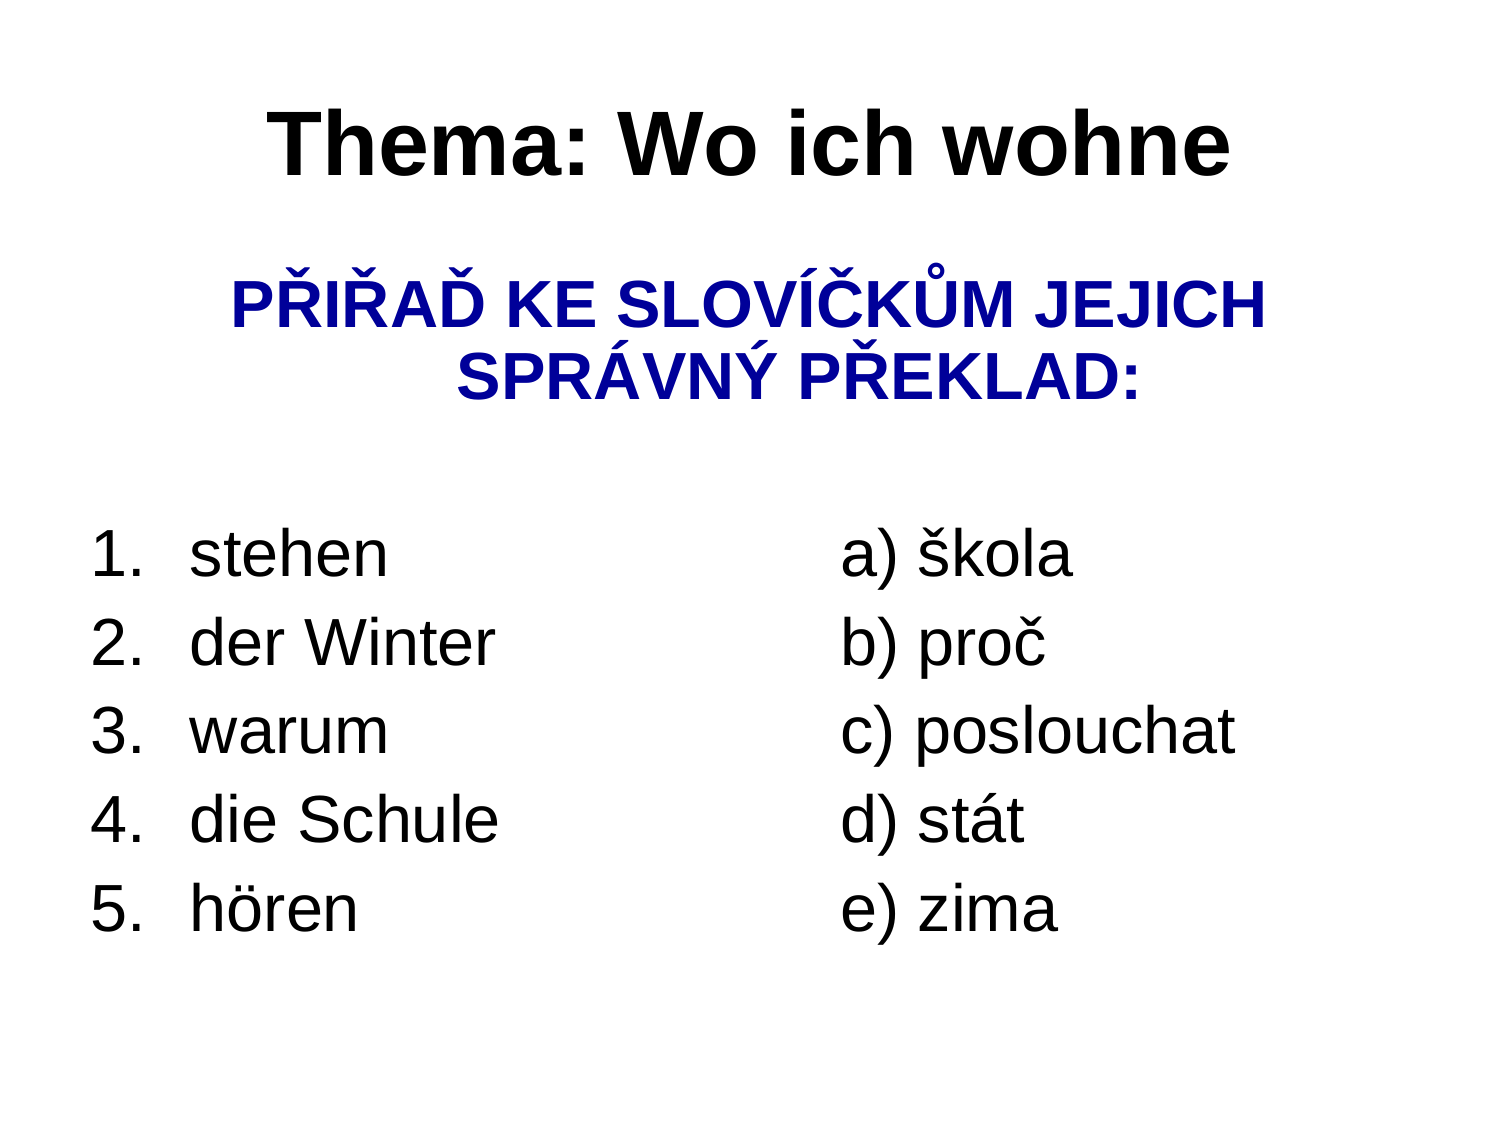

# Thema: Wo ich wohne
PŘIŘAĎ KE SLOVÍČKŮM JEJICH SPRÁVNÝ PŘEKLAD:
stehen			a) škola
der Winter 			b) proč
warum			c) poslouchat
die Schule			d) stát
hören				e) zima